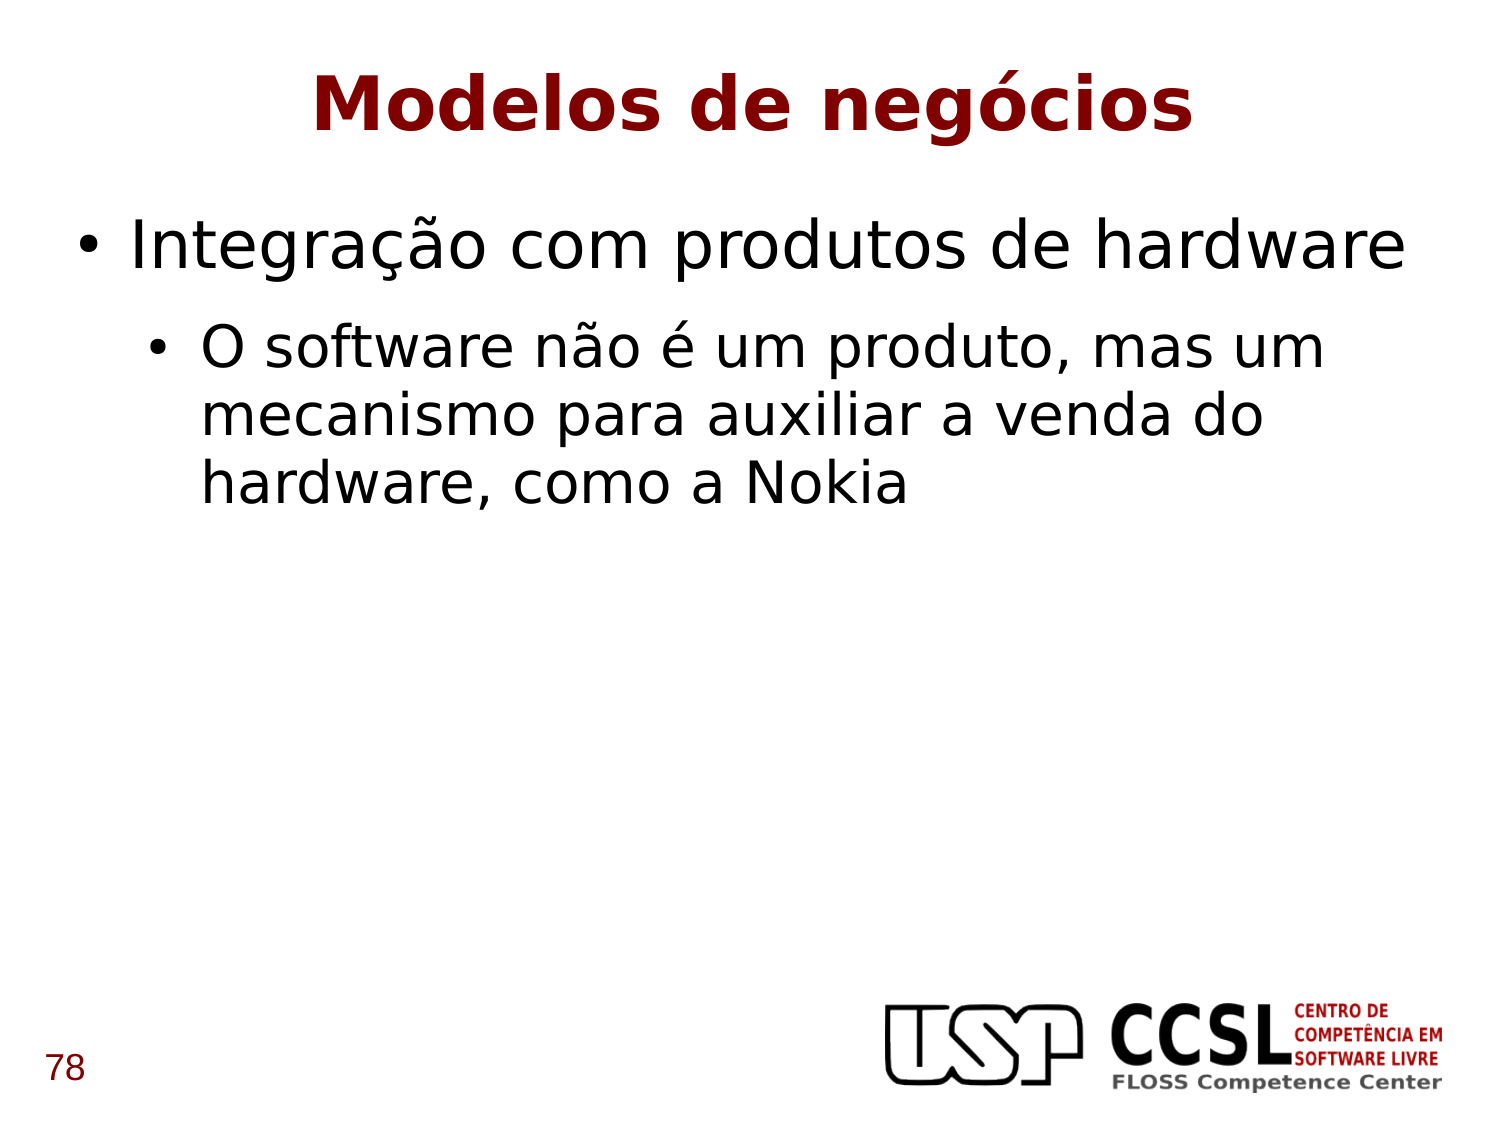

# Modelos de negócios
Integração com produtos de hardware
O software não é um produto, mas um mecanismo para auxiliar a venda do hardware, como a Nokia